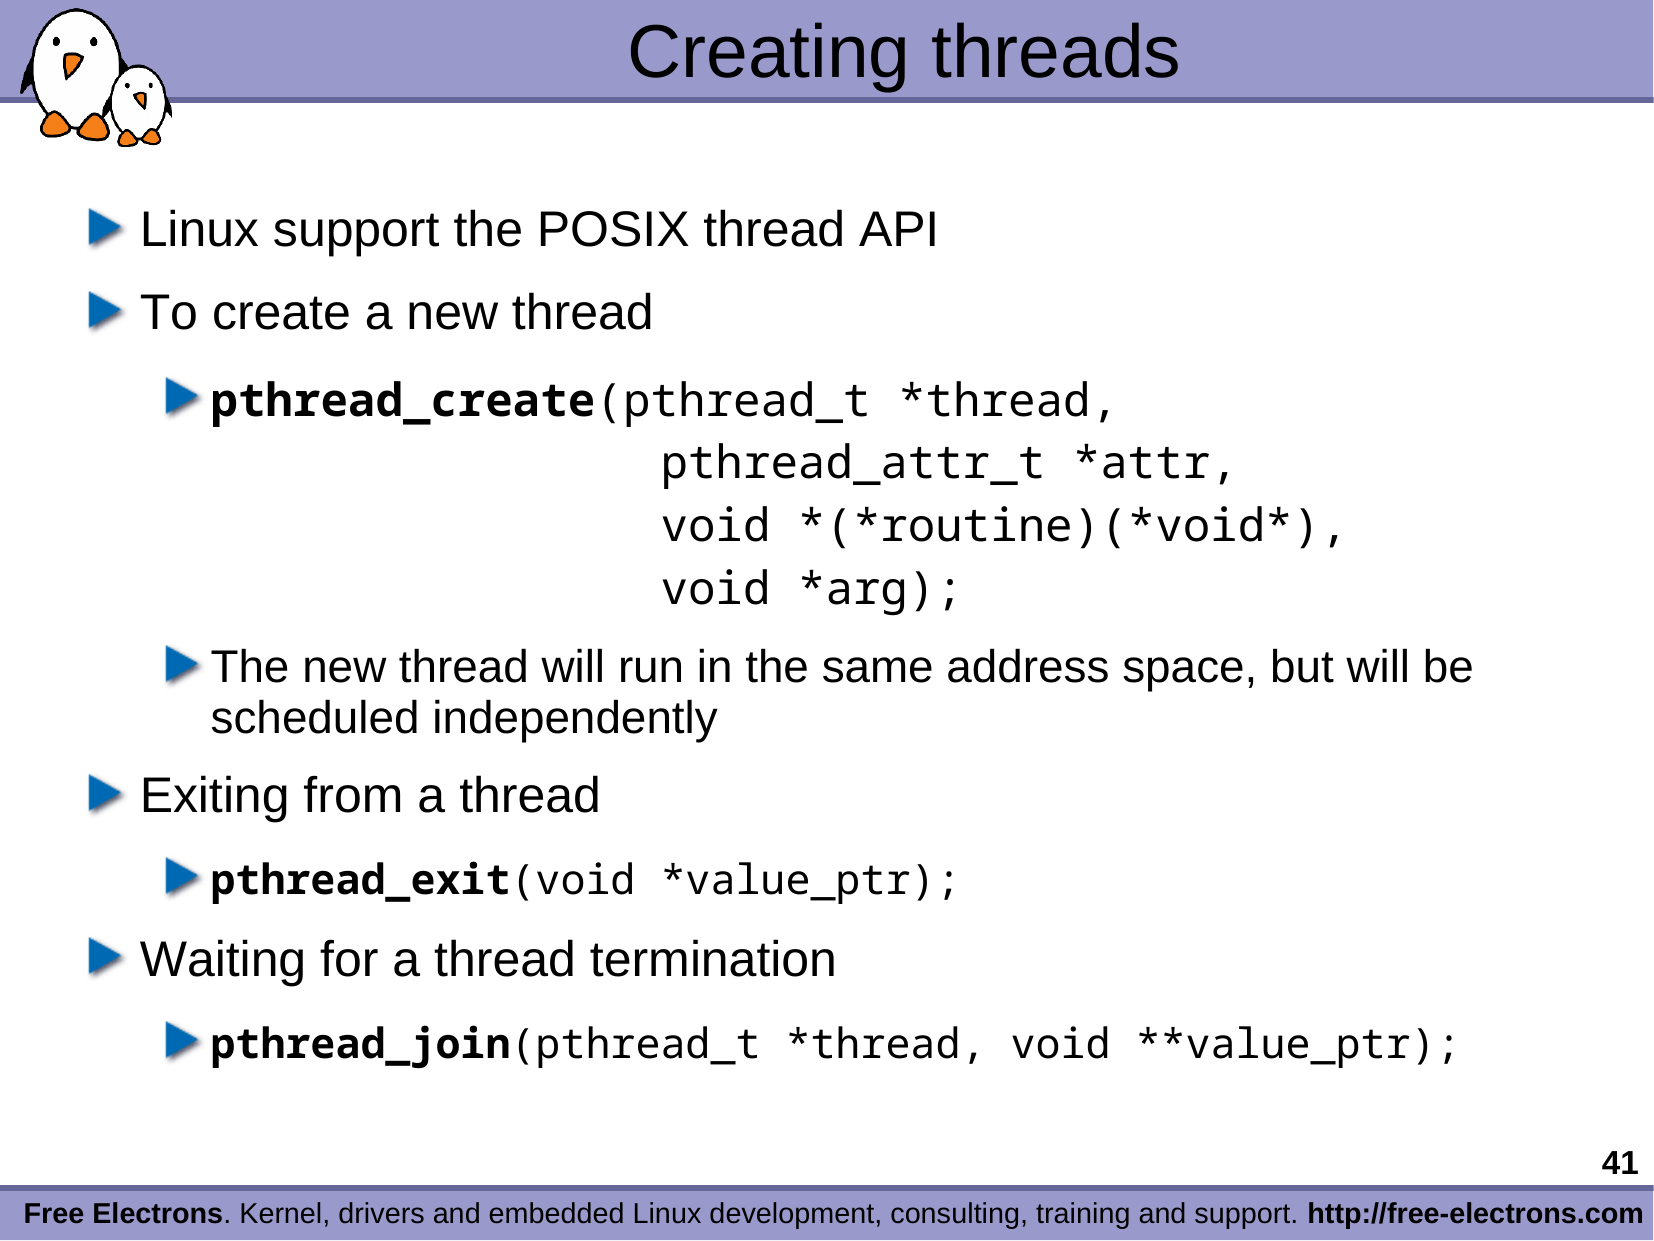

# Creating threads
Linux support the POSIX thread API
To create a new thread
pthread_create(pthread_t *thread,
						pthread_attr_t *attr,
						void *(*routine)(*void*),
						void *arg);
The new thread will run in the same address space, but will be scheduled independently
Exiting from a thread
pthread_exit(void *value_ptr);
Waiting for a thread termination
pthread_join(pthread_t *thread, void **value_ptr);